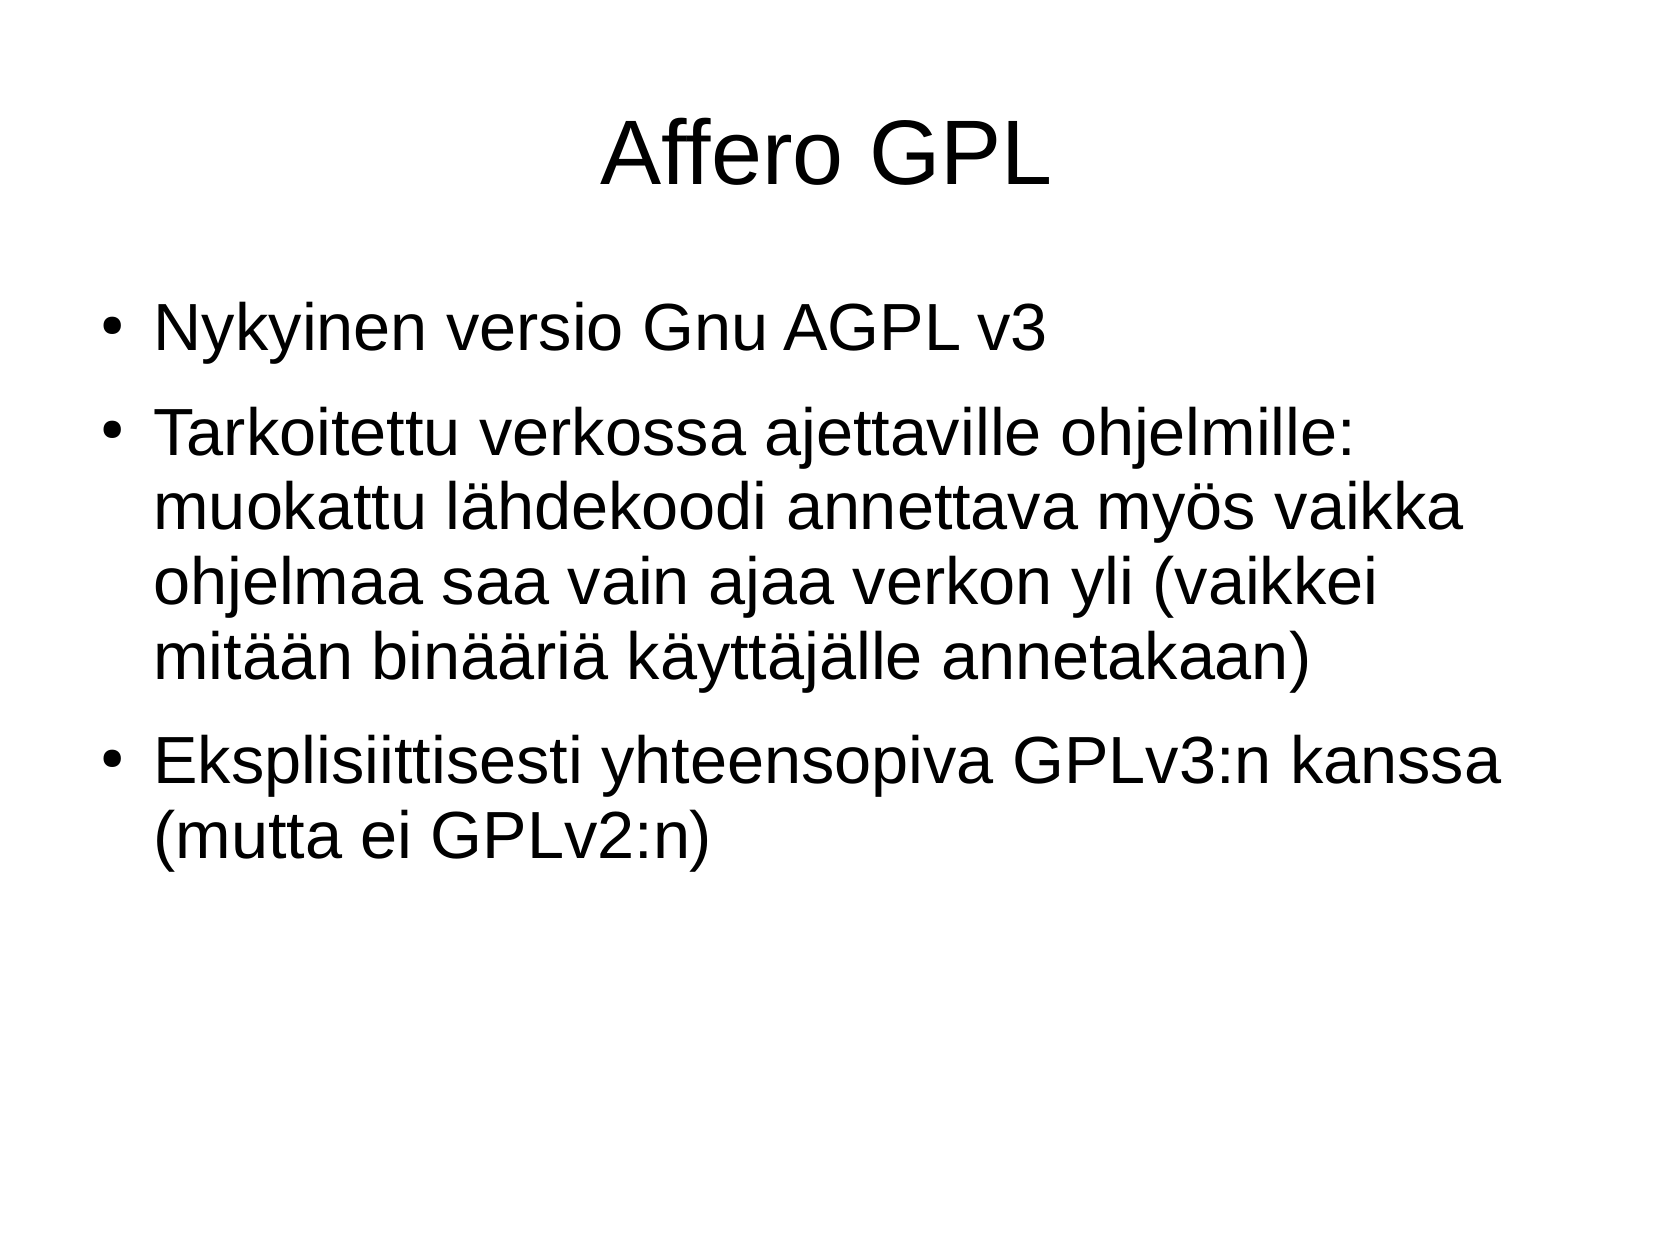

# Affero GPL
Nykyinen versio Gnu AGPL v3
Tarkoitettu verkossa ajettaville ohjelmille: muokattu lähdekoodi annettava myös vaikka ohjelmaa saa vain ajaa verkon yli (vaikkei mitään binääriä käyttäjälle annetakaan)
Eksplisiittisesti yhteensopiva GPLv3:n kanssa (mutta ei GPLv2:n)